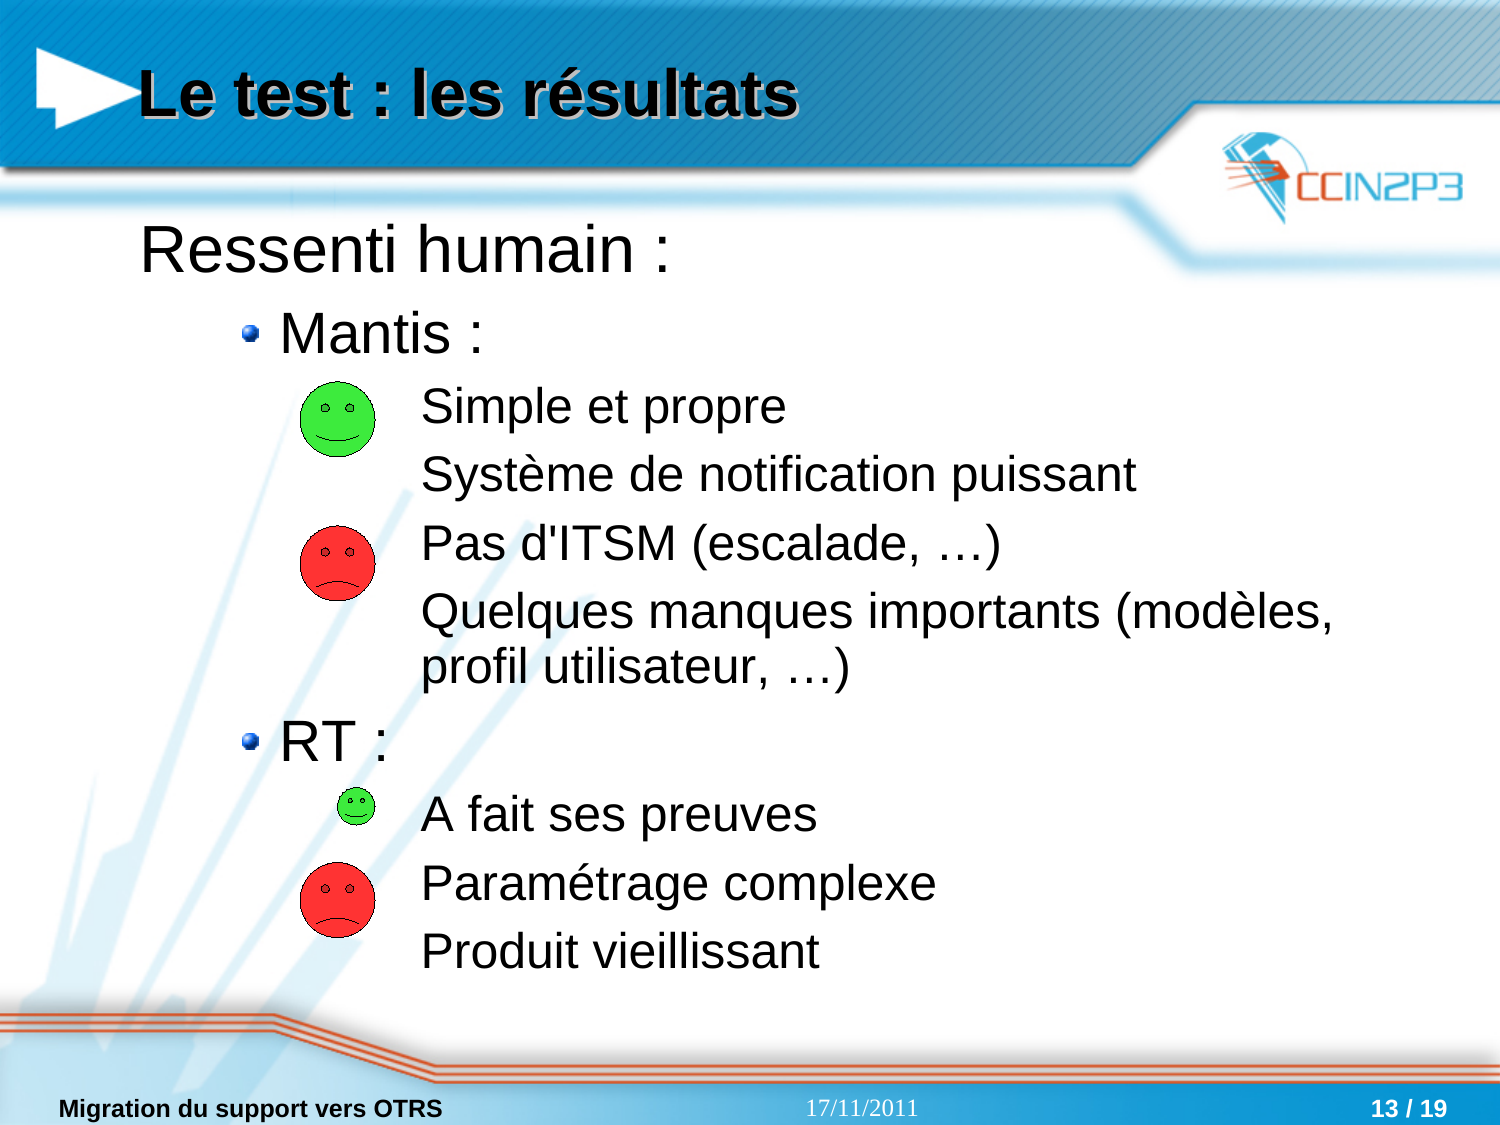

# Le test : les résultats
Ressenti humain :
Mantis :
Simple et propre
Système de notification puissant
Pas d'ITSM (escalade, …)
Quelques manques importants (modèles, profil utilisateur, …)
RT :
A fait ses preuves
Paramétrage complexe
Produit vieillissant
Migration du support vers OTRS
13